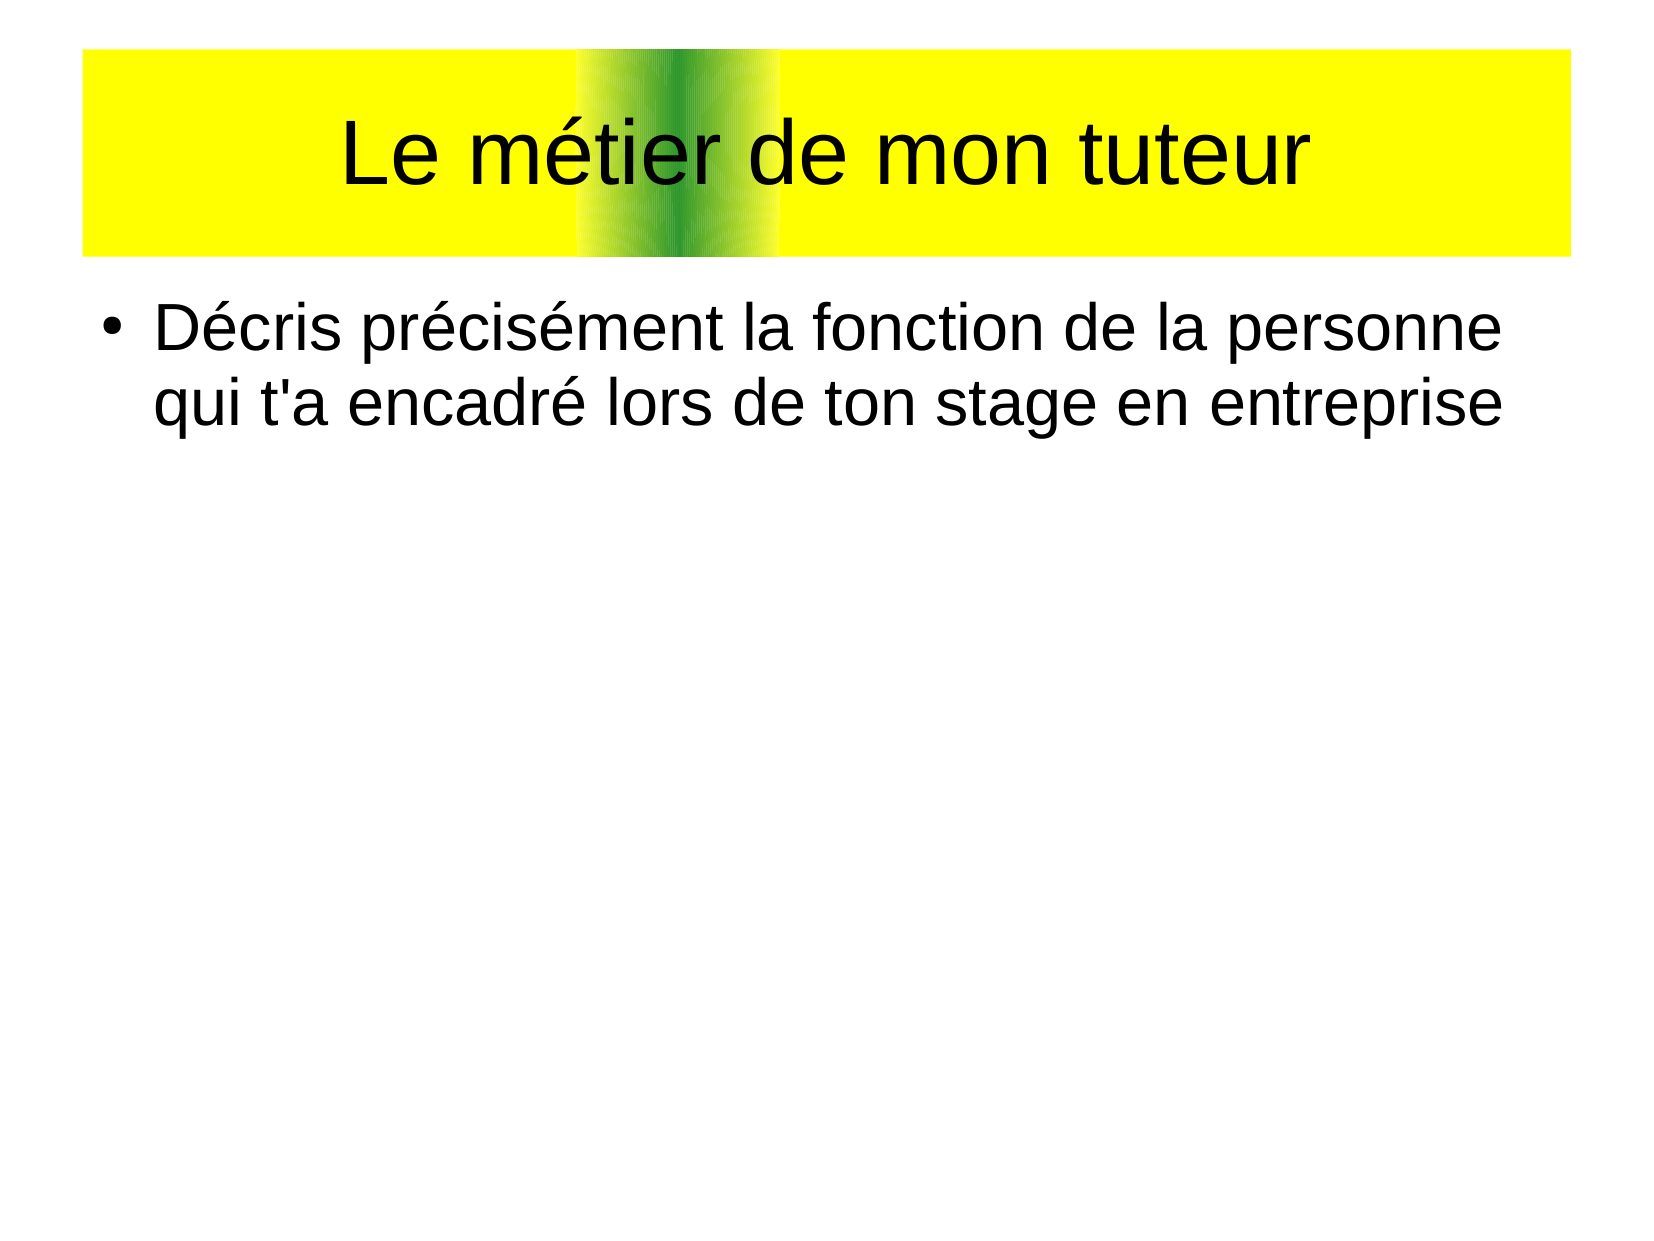

# Le métier de mon tuteur
Décris précisément la fonction de la personne qui t'a encadré lors de ton stage en entreprise